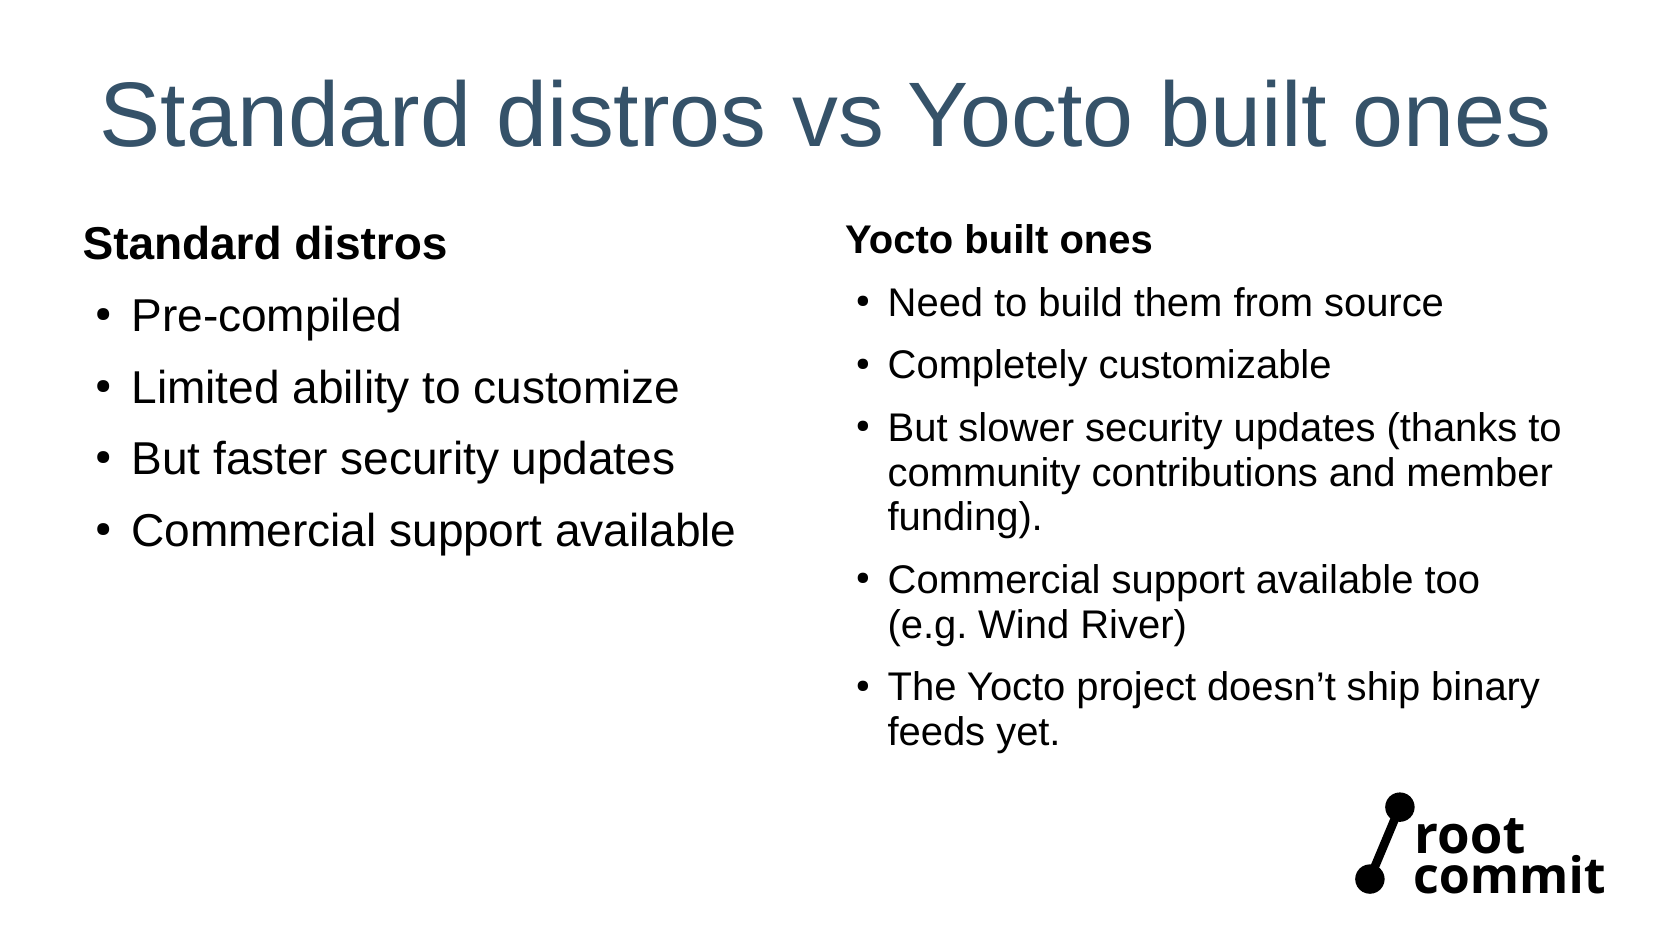

# Standard distros vs Yocto built ones
Standard distros
Pre-compiled
Limited ability to customize
But faster security updates
Commercial support available
Yocto built ones
Need to build them from source
Completely customizable
But slower security updates (thanks to community contributions and member funding).
Commercial support available too (e.g. Wind River)
The Yocto project doesn’t ship binary feeds yet.